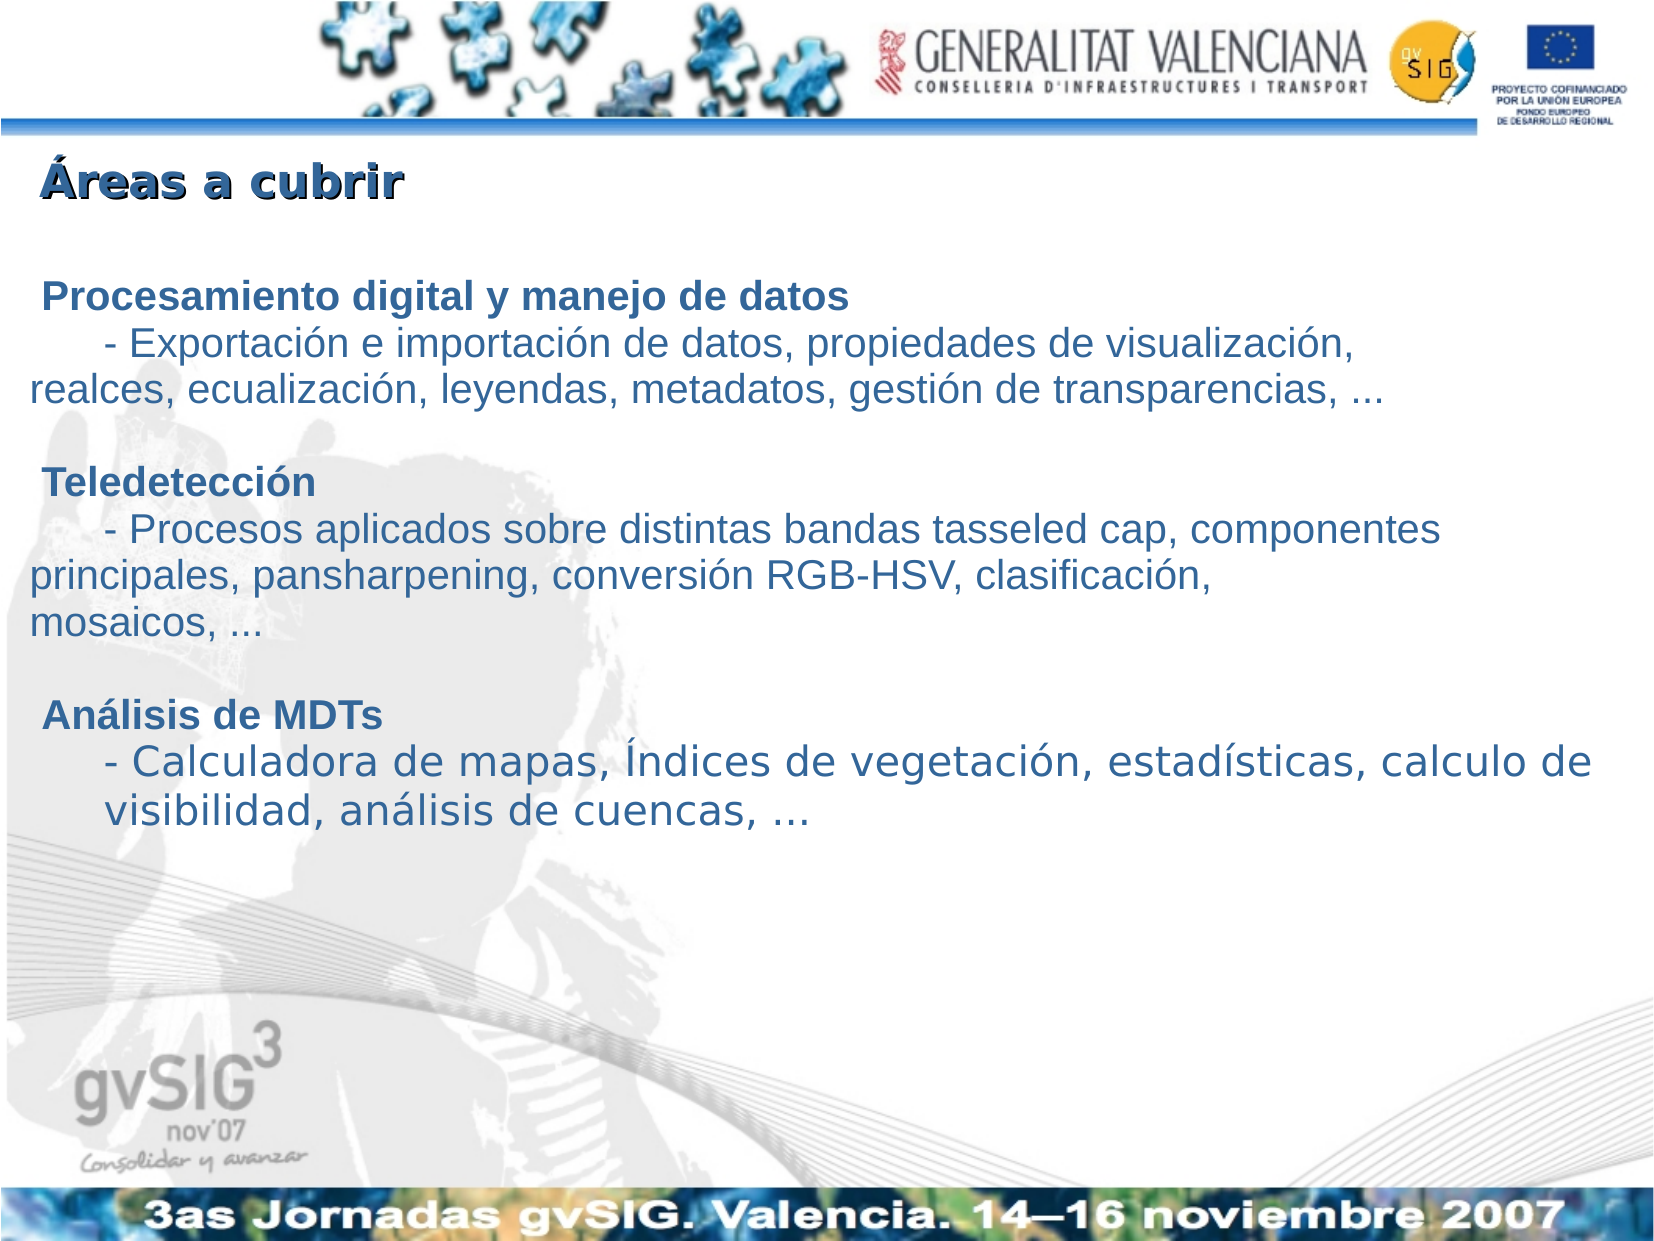

Áreas a cubrir
 Procesamiento digital y manejo de datos
	- Exportación e importación de datos, propiedades de visualización, 		realces, ecualización, leyendas, metadatos, gestión de transparencias, ...
 Teledetección
	- Procesos aplicados sobre distintas bandas tasseled cap, componentes 	principales, pansharpening, conversión RGB-HSV, clasificación, 			mosaicos, ...
 Análisis de MDTs
	- Calculadora de mapas, Índices de vegetación, estadísticas, calculo de 	visibilidad, análisis de cuencas, ...